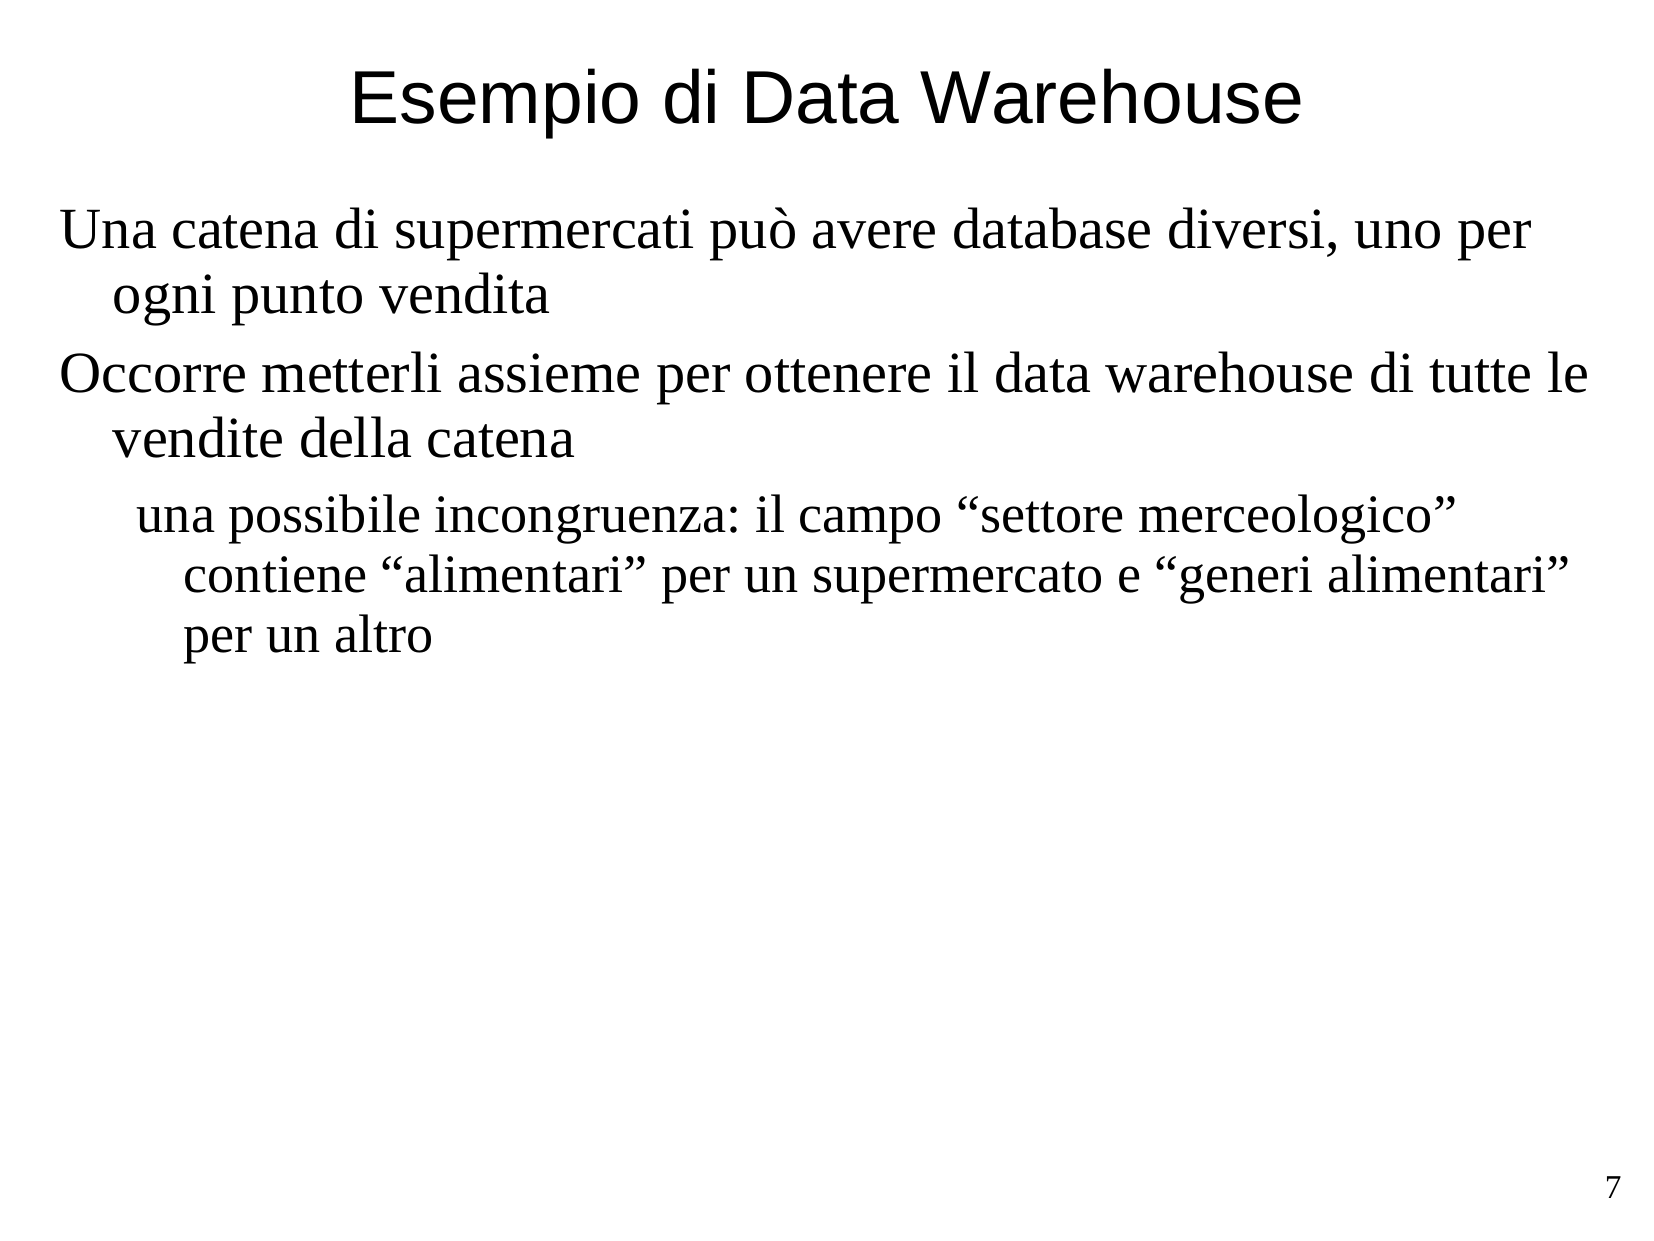

# Esempio di Data Warehouse
Una catena di supermercati può avere database diversi, uno per ogni punto vendita
Occorre metterli assieme per ottenere il data warehouse di tutte le vendite della catena
una possibile incongruenza: il campo “settore merceologico” contiene “alimentari” per un supermercato e “generi alimentari” per un altro